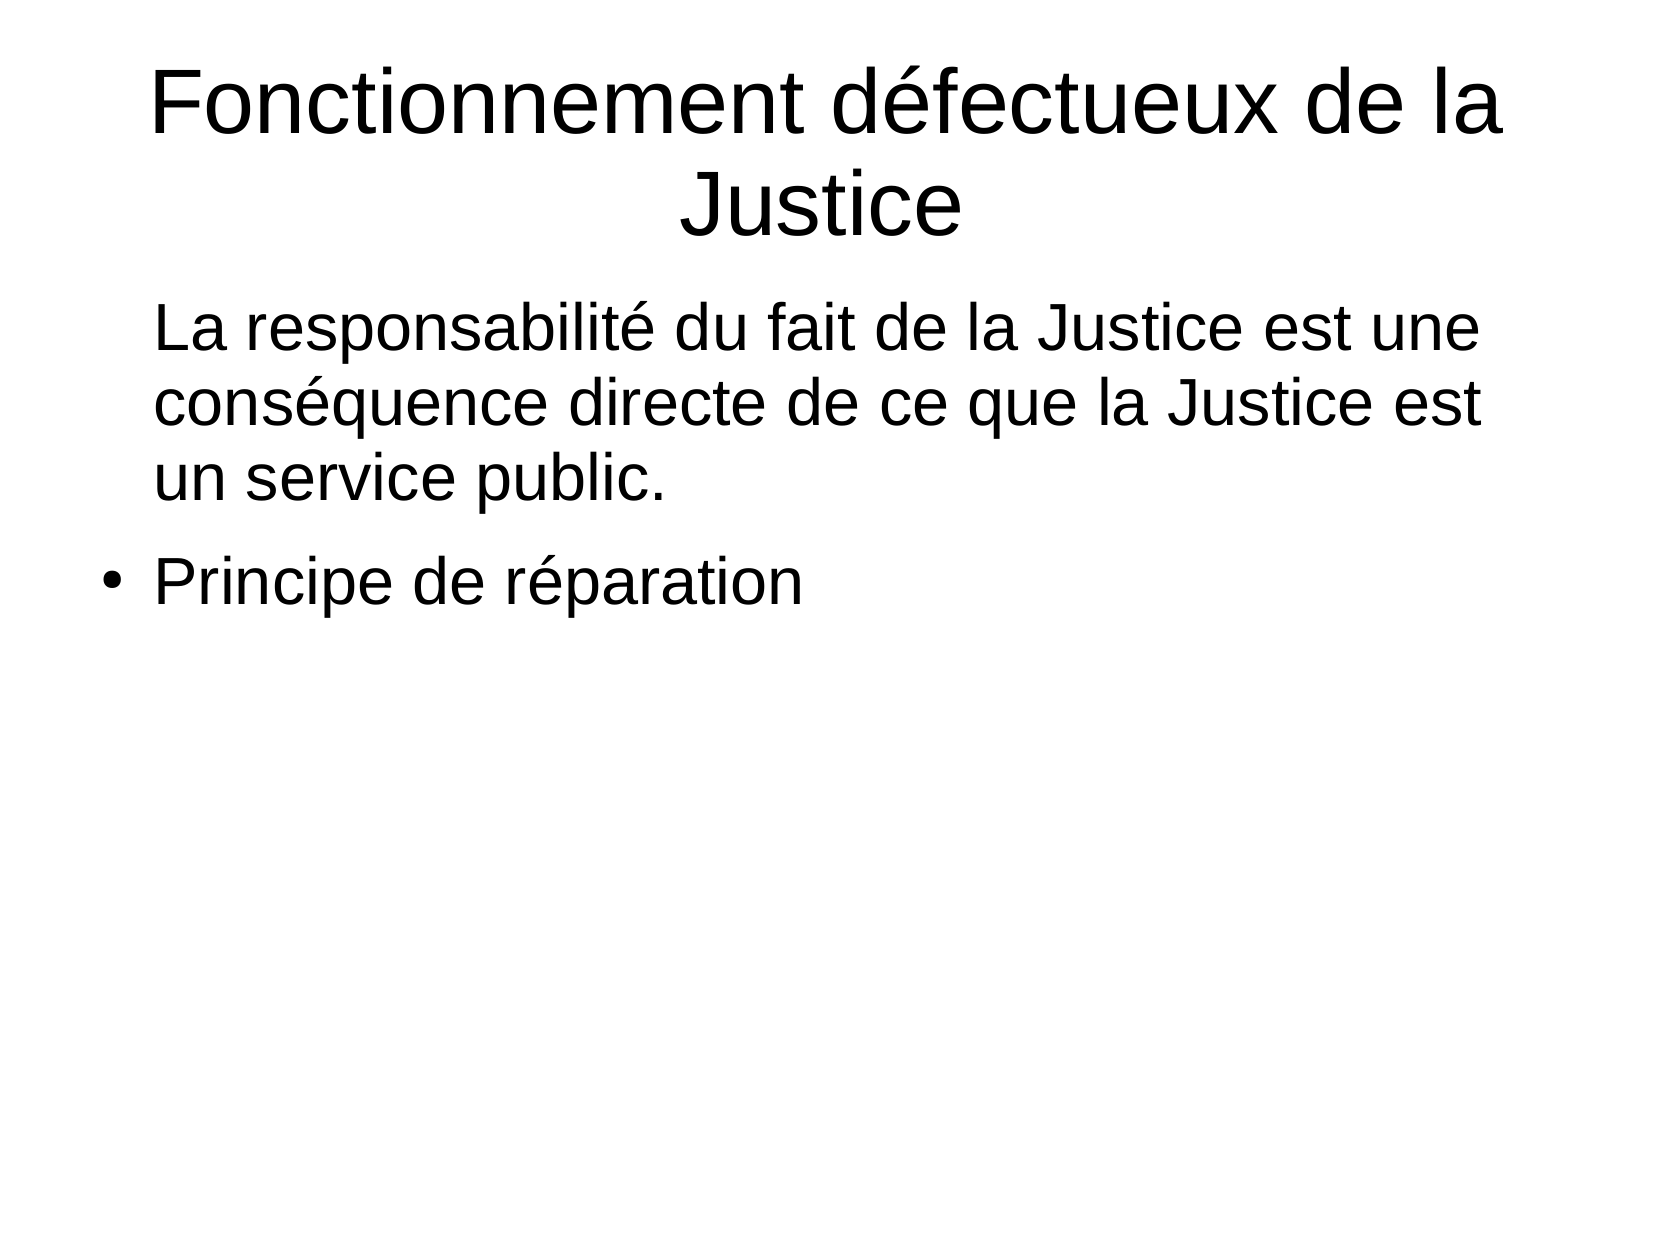

# Fonctionnement défectueux de la Justice
La responsabilité du fait de la Justice est une conséquence directe de ce que la Justice est un service public.
Principe de réparation